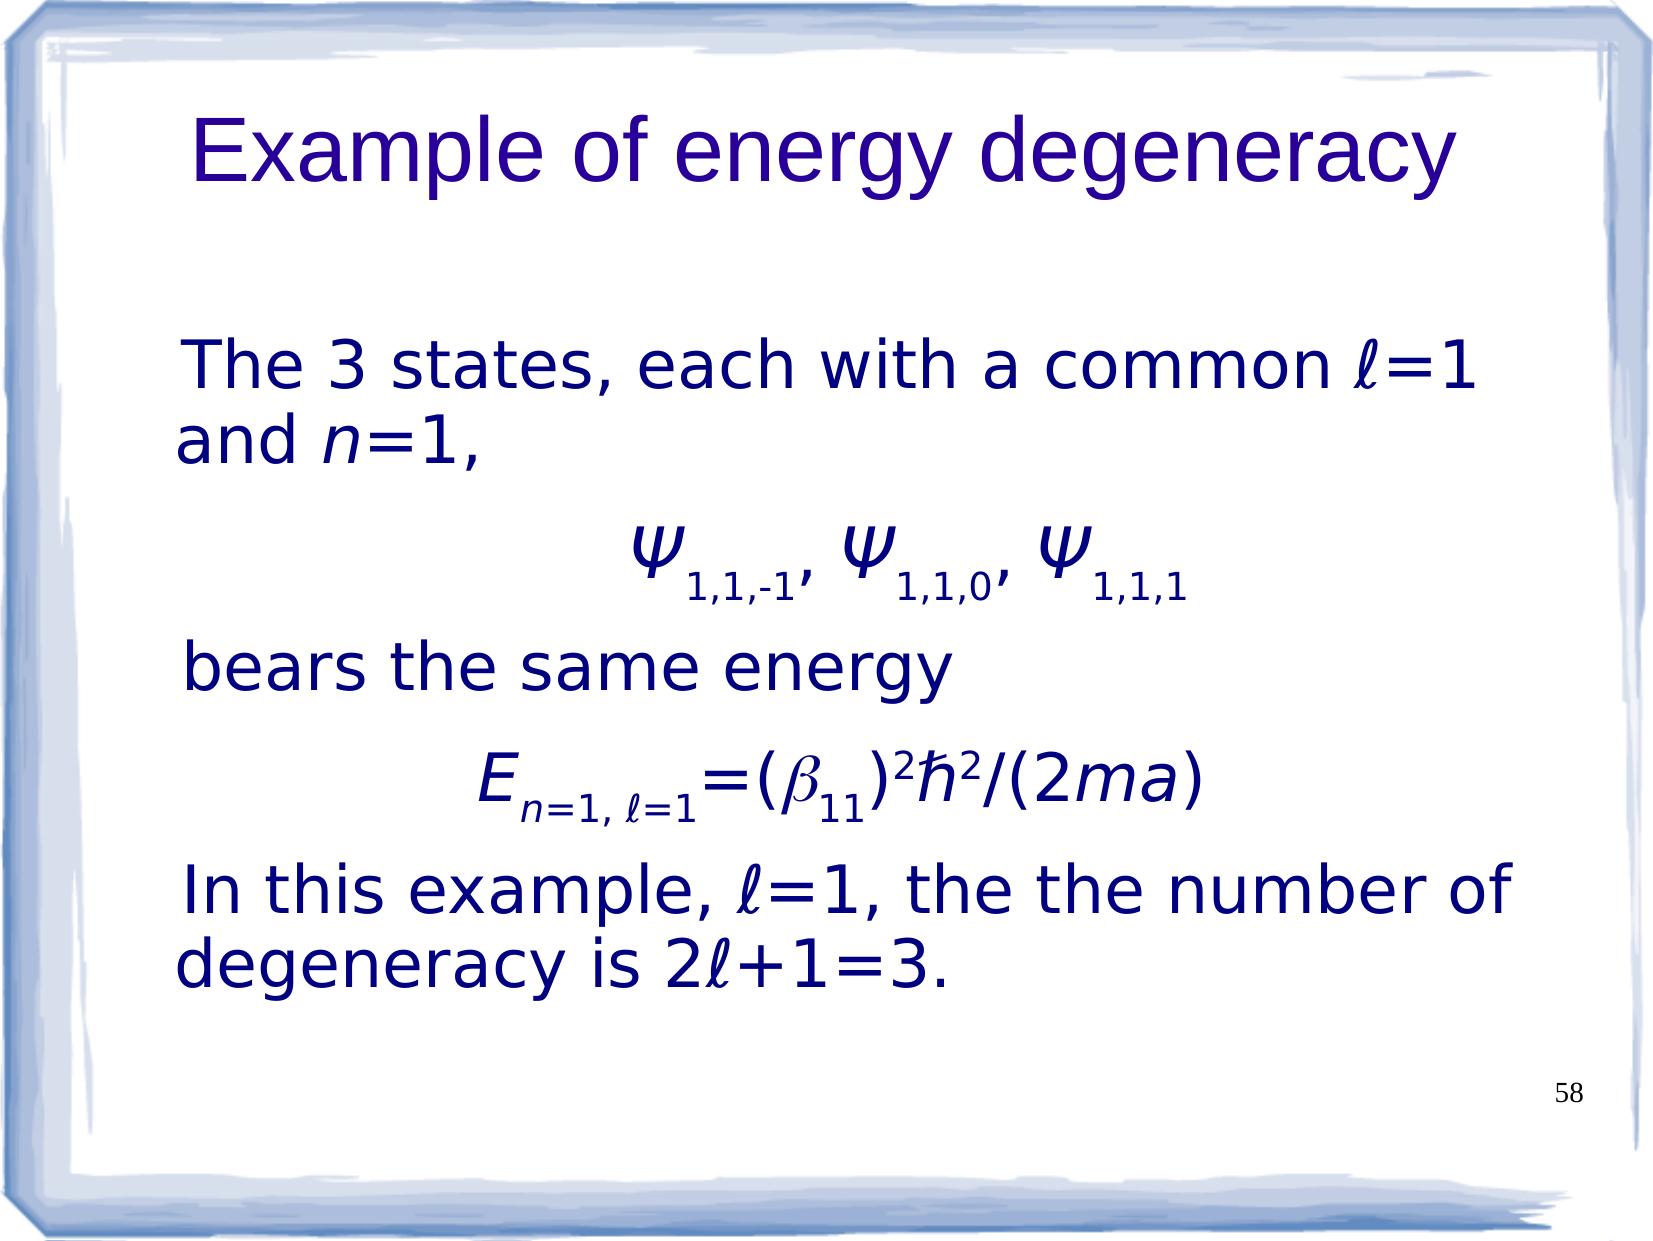

# Example of energy degeneracy
 The 3 states, each with a common ℓ=1 and n=1,
 Ψ1,1,-1, Ψ1,1,0, Ψ1,1,1
 bears the same energy
En=1, ℓ=1=(b11)2ℏ2/(2ma)
 In this example, ℓ=1, the the number of degeneracy is 2ℓ+1=3.
58